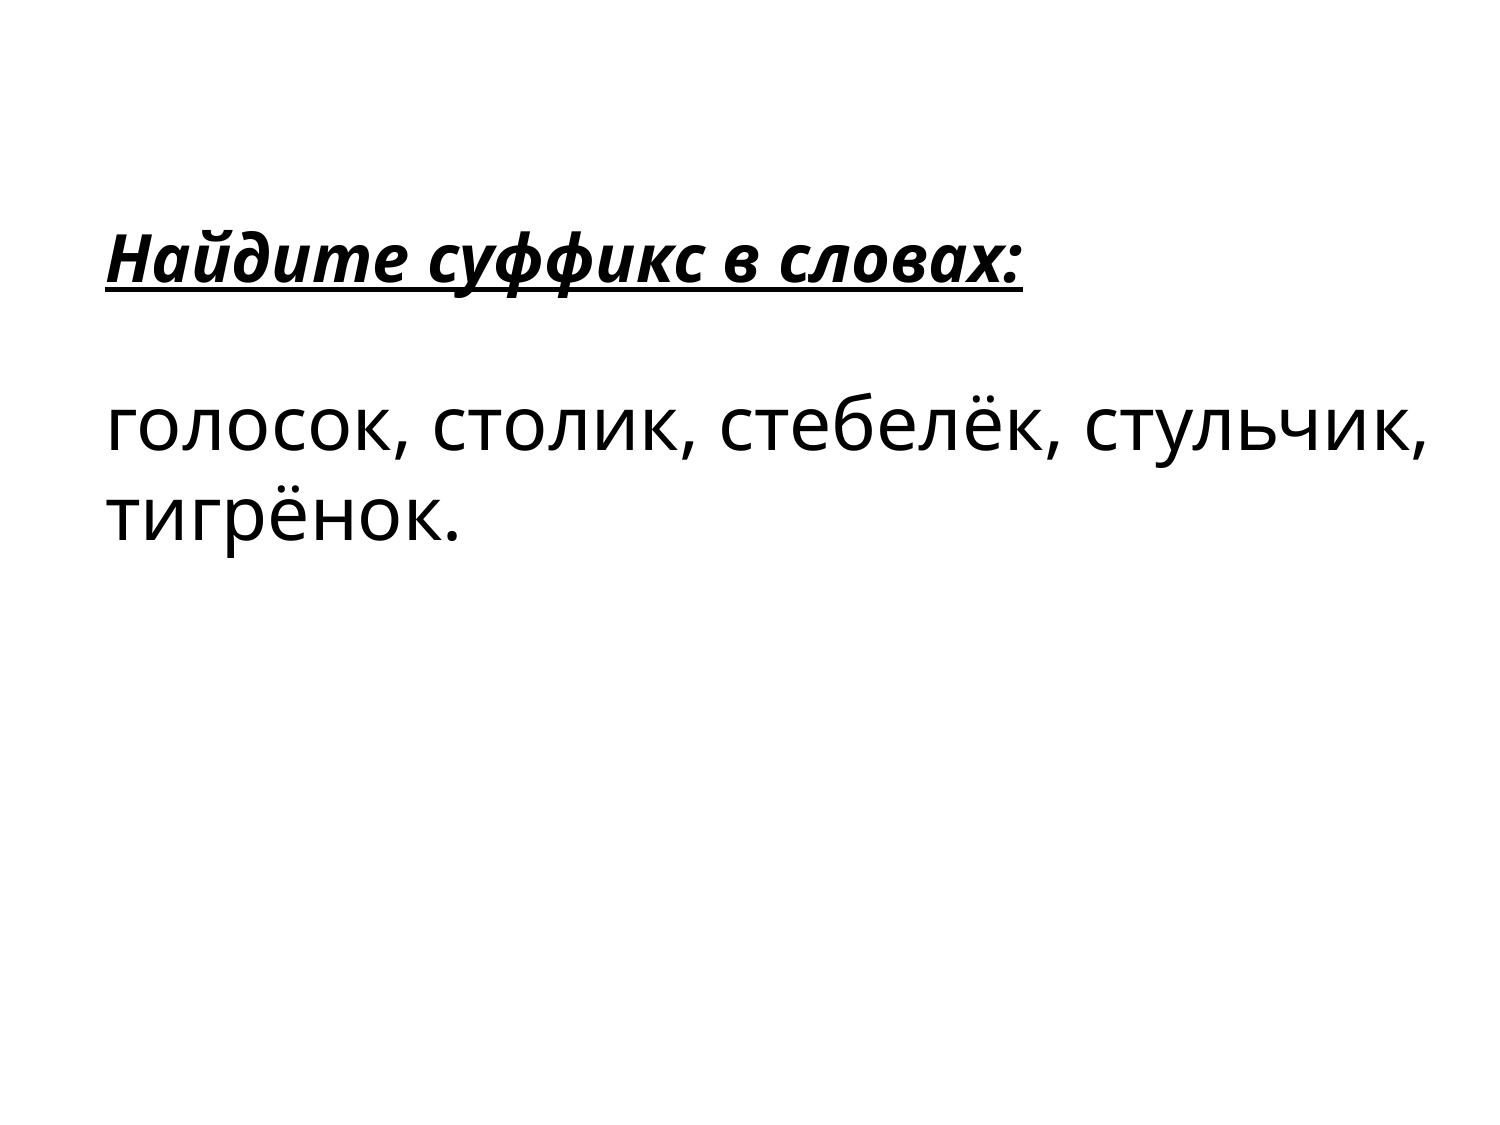

Найдите суффикс в словах:
голосок, столик, стебелёк, стульчик,
тигрёнок.